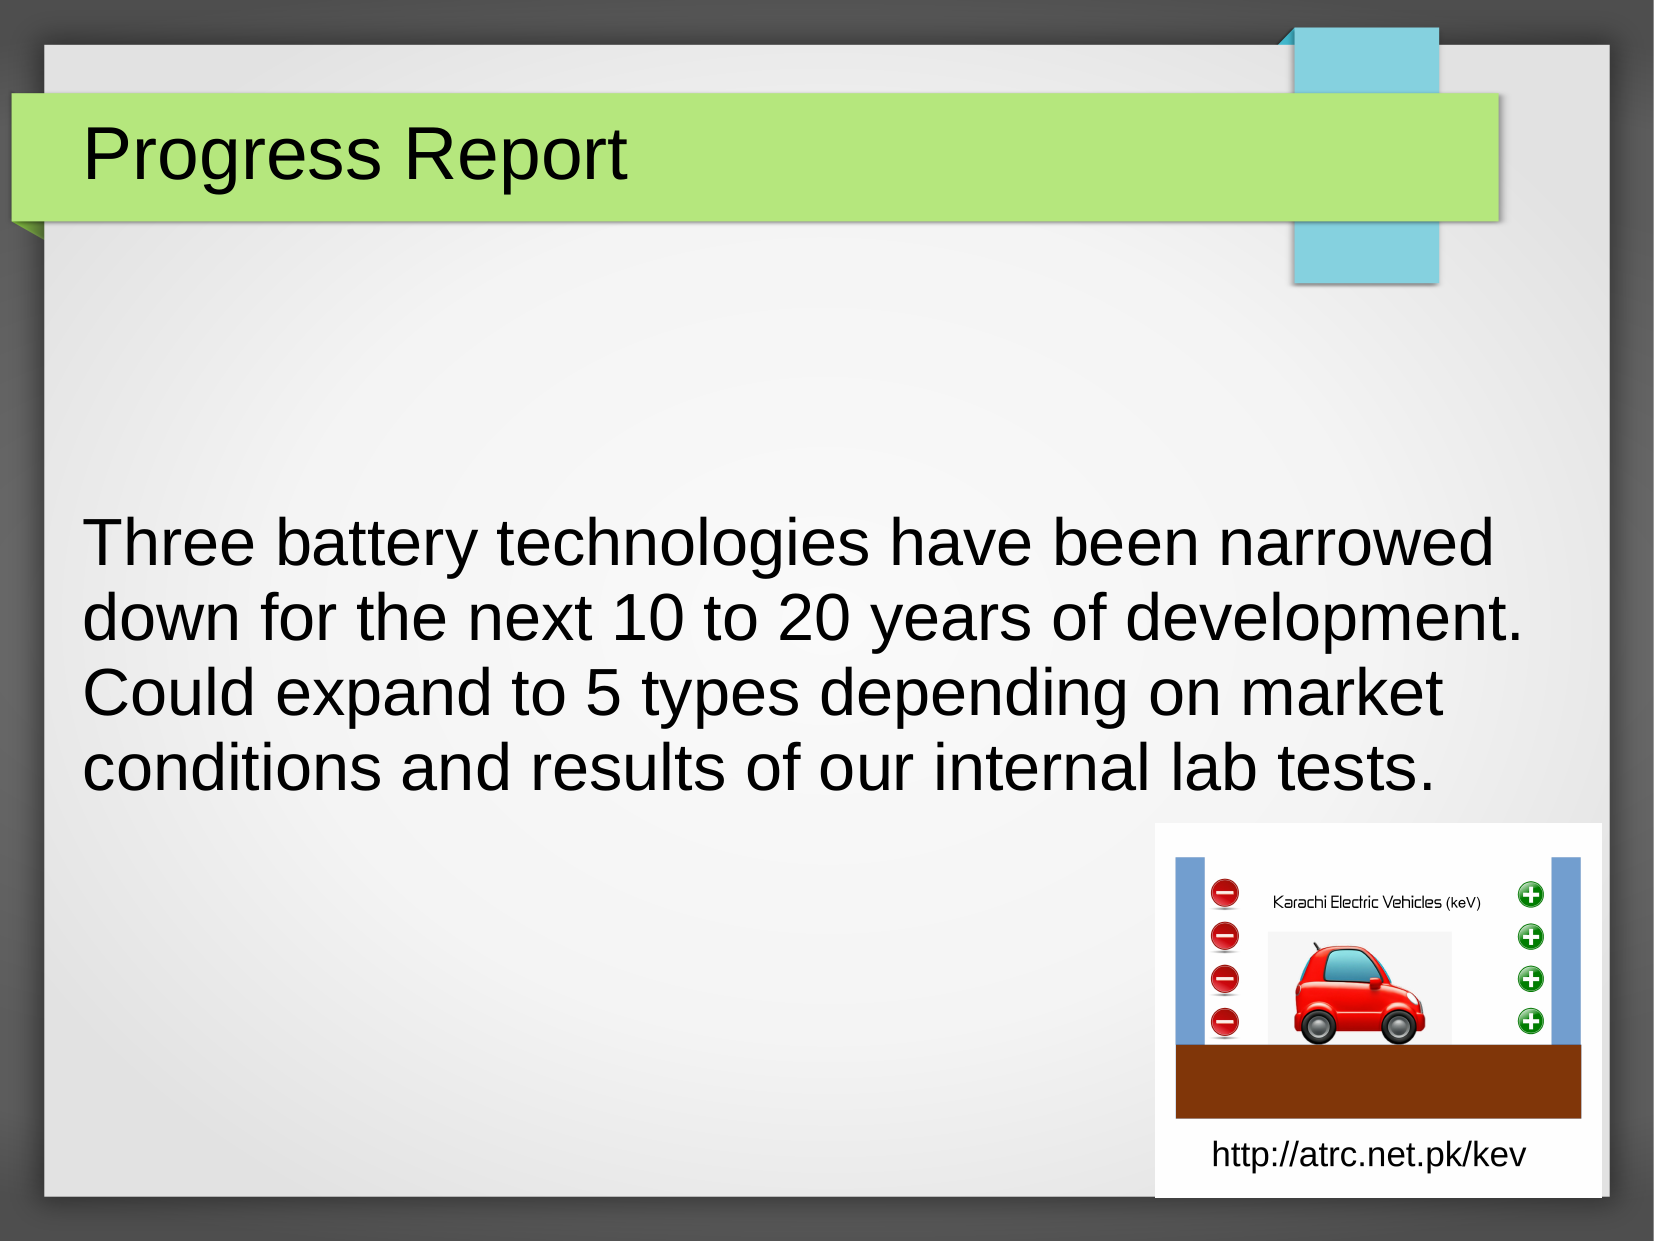

# Progress Report
Three battery technologies have been narrowed down for the next 10 to 20 years of development.
Could expand to 5 types depending on market conditions and results of our internal lab tests.